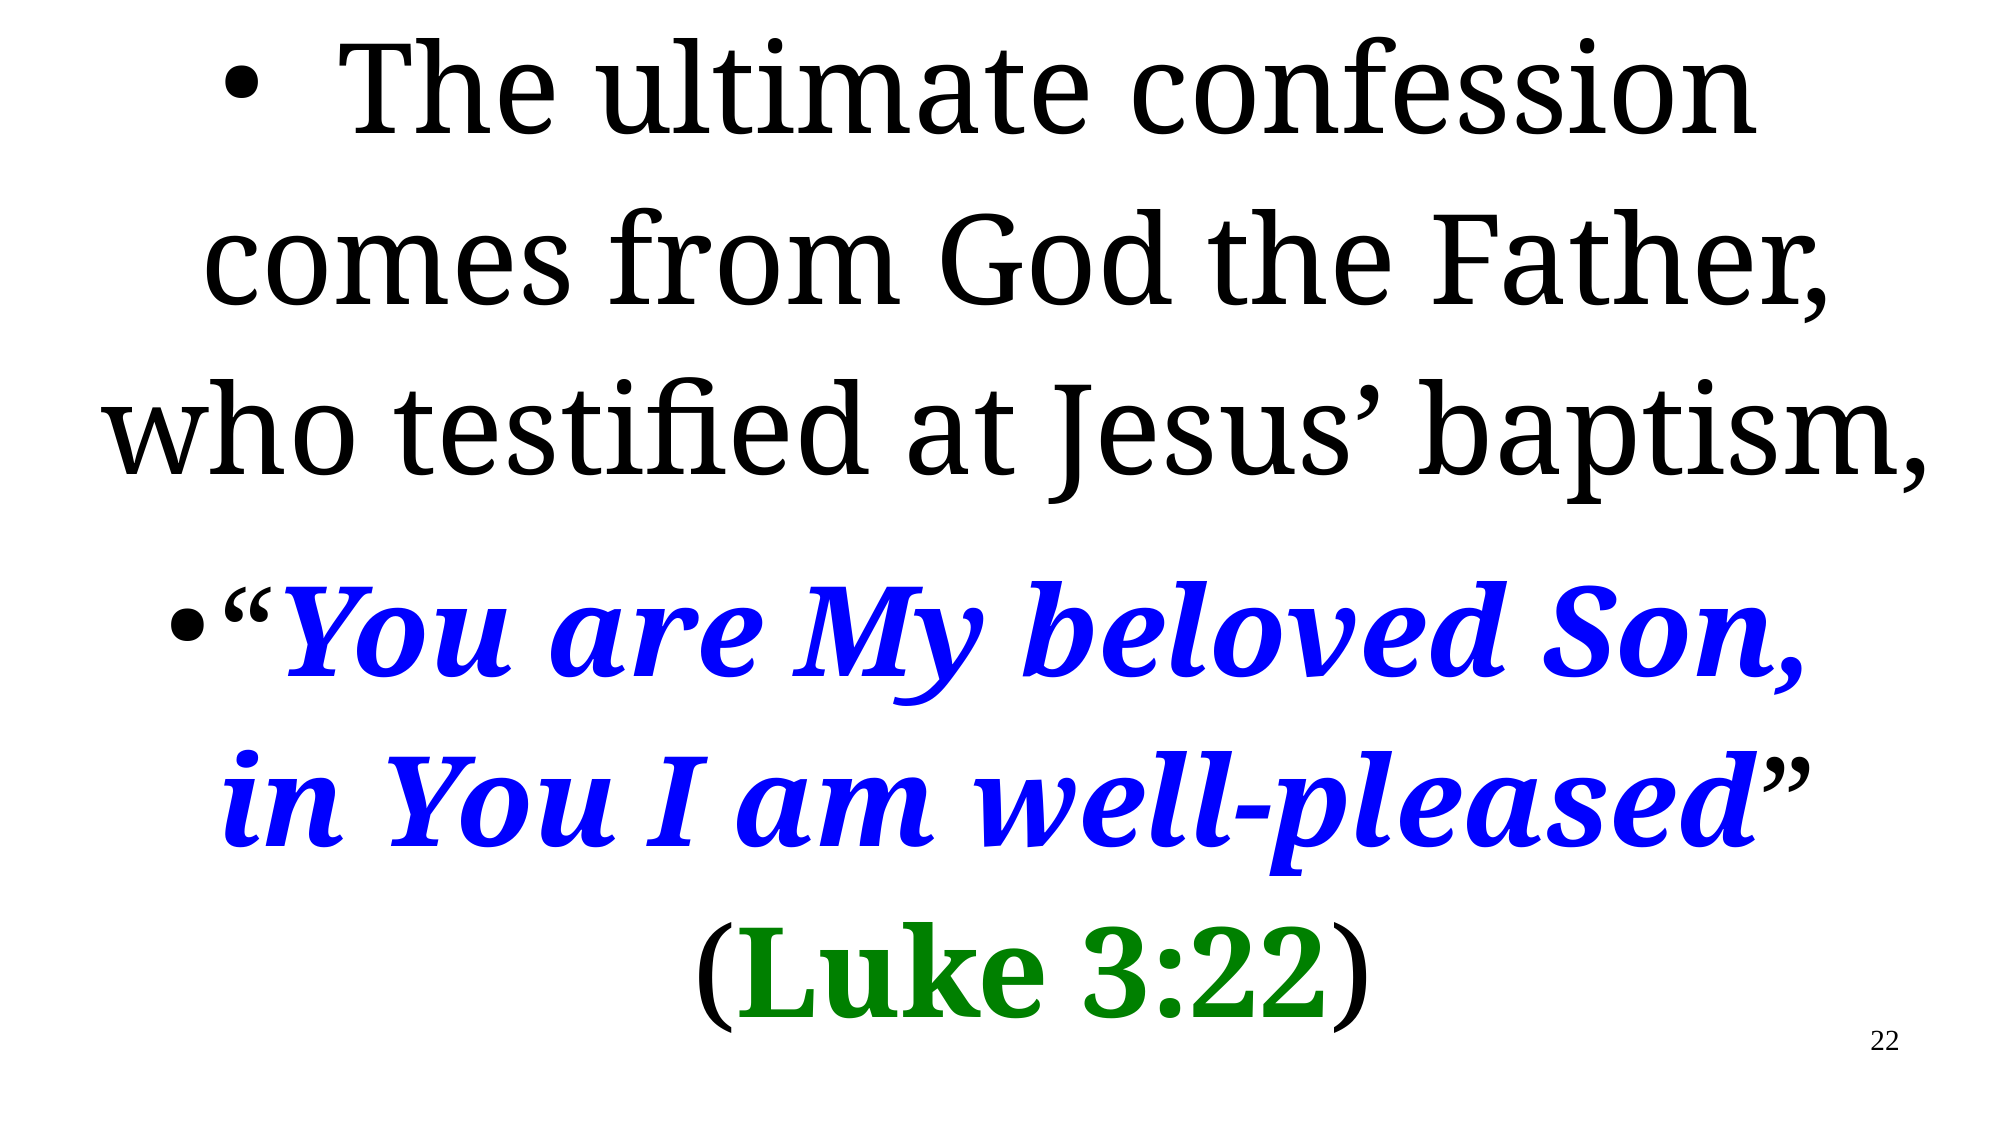

# The ultimate confession comes from God the Father, who testified at Jesus’ baptism,
“You are My beloved Son,
in You I am well-pleased”
(Luke 3:22)
22